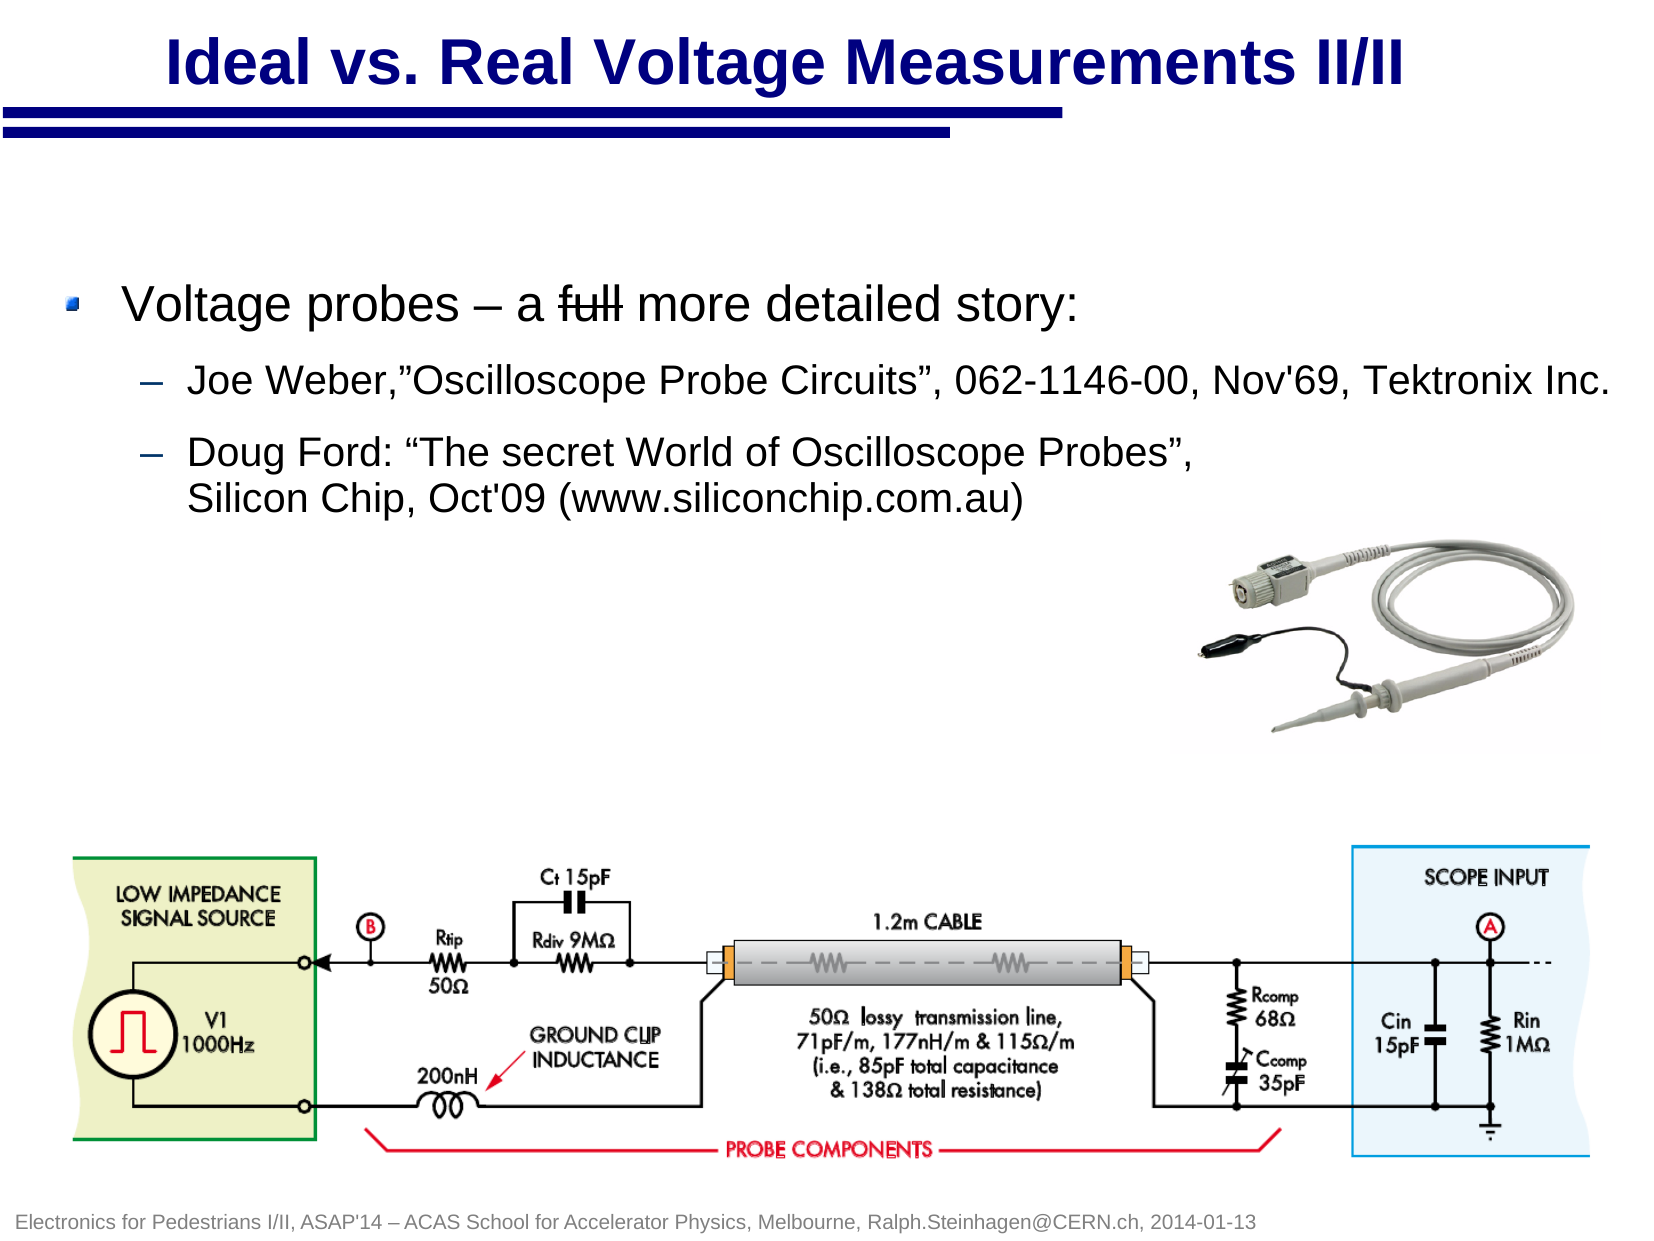

# Ideal vs. Real Voltage Measurements II/II
Voltage probes – a full more detailed story:
Joe Weber,”Oscilloscope Probe Circuits”, 062-1146-00, Nov'69, Tektronix Inc.
Doug Ford: “The secret World of Oscilloscope Probes”,			Silicon Chip, Oct'09 (www.siliconchip.com.au)